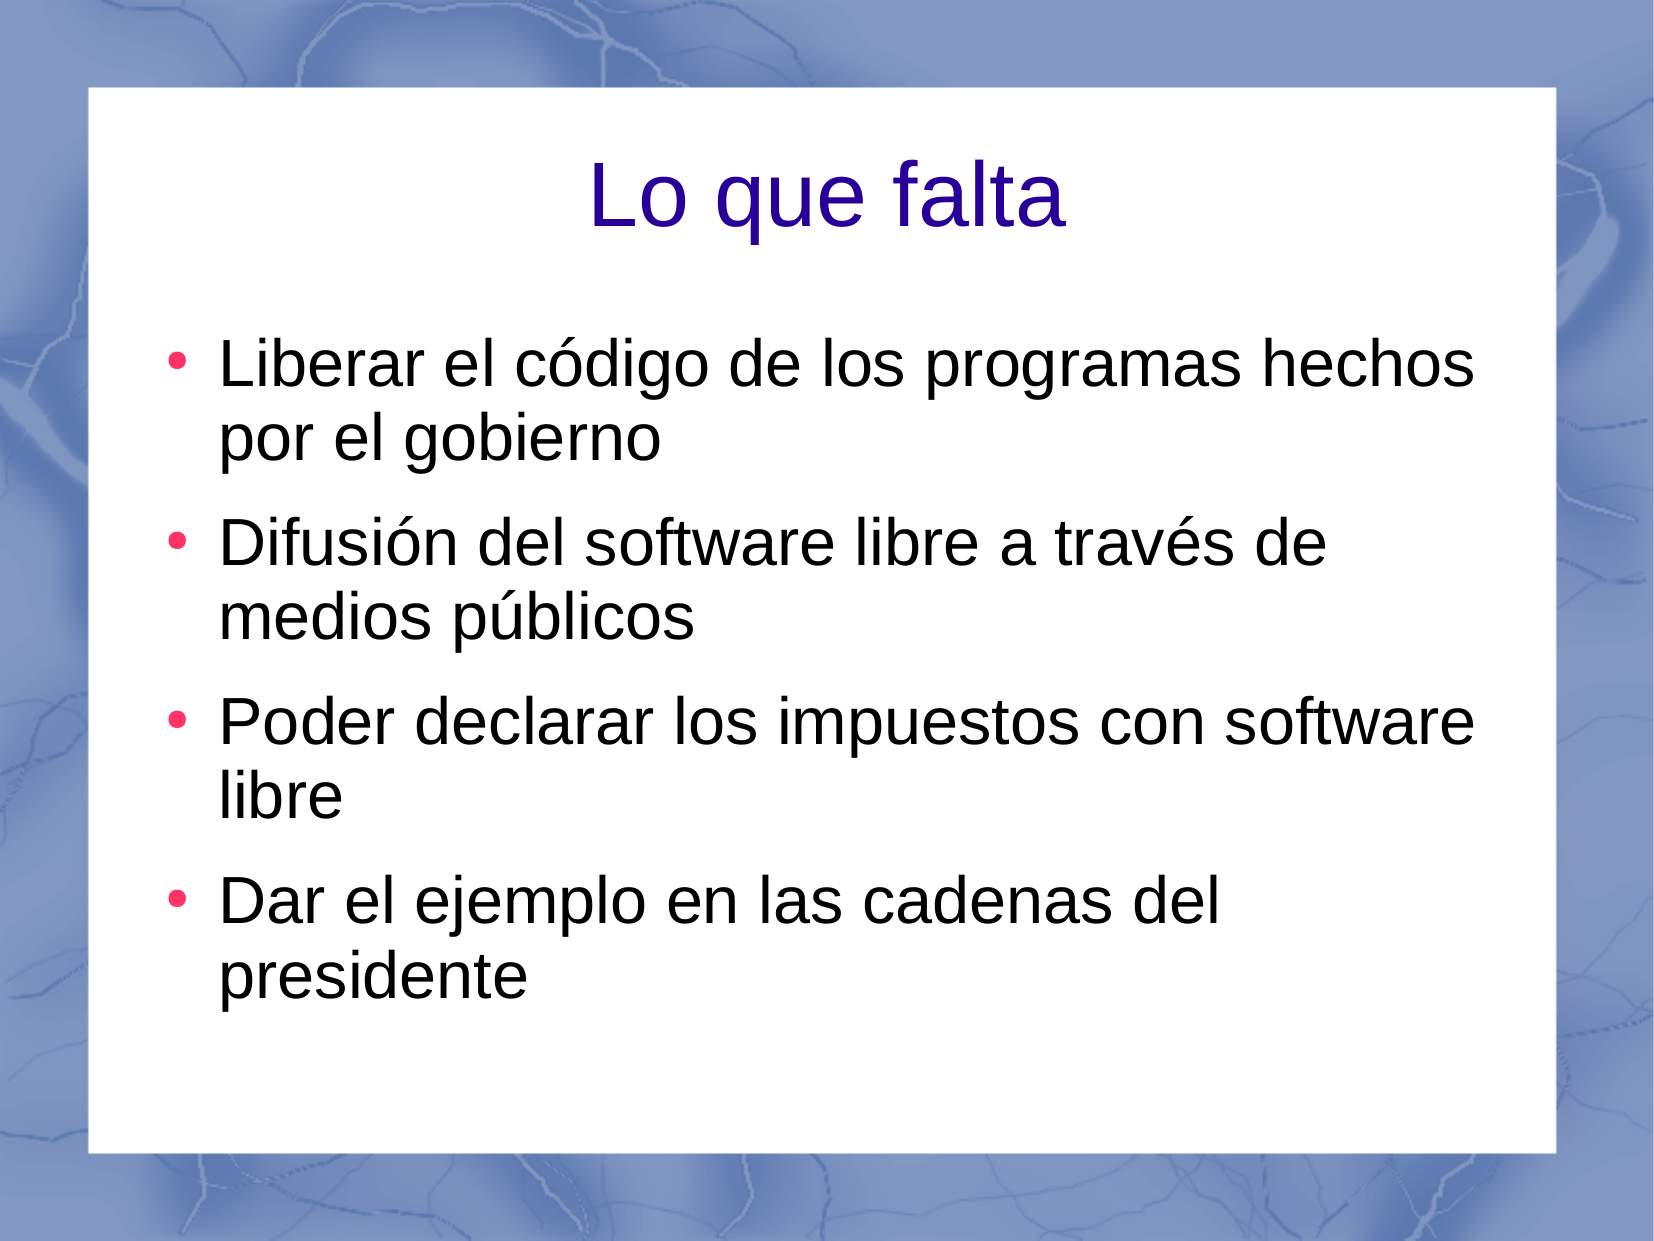

# Lo que falta
Liberar el código de los programas hechos por el gobierno
Difusión del software libre a través de medios públicos
Poder declarar los impuestos con software libre
Dar el ejemplo en las cadenas del presidente